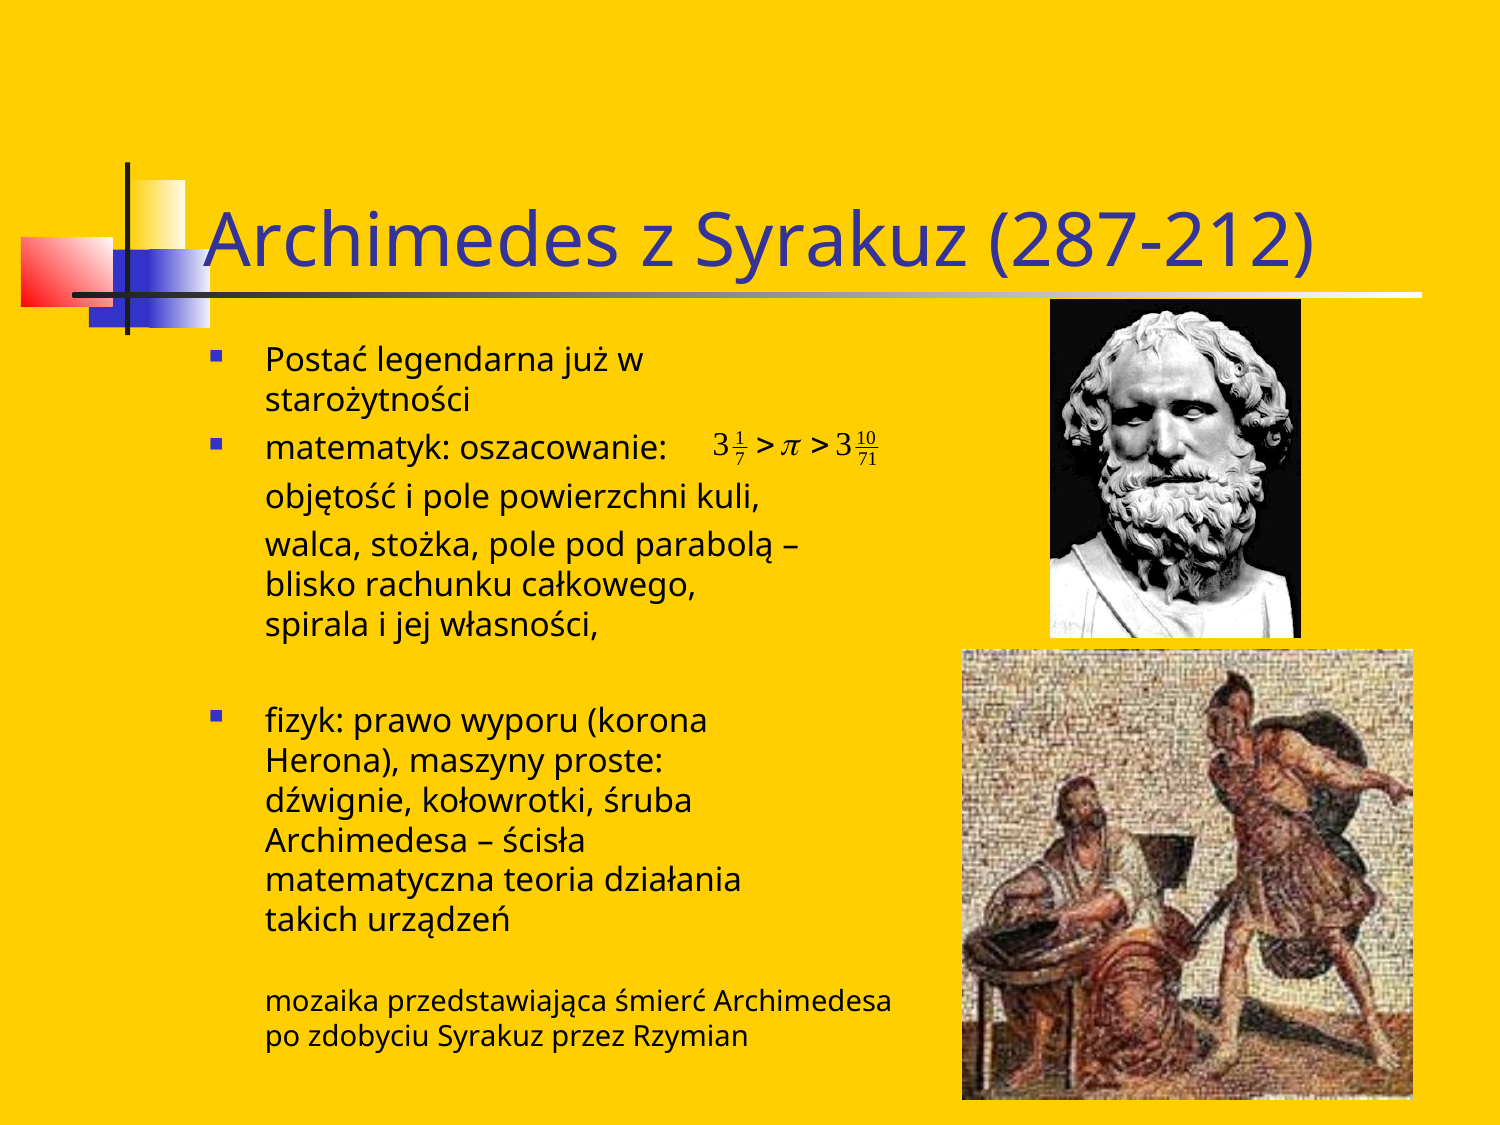

# Archimedes z Syrakuz (287-212)
Postać legendarna już w starożytności
matematyk: oszacowanie:
	objętość i pole powierzchni kuli,
	walca, stożka, pole pod parabolą – blisko rachunku całkowego, spirala i jej własności,
fizyk: prawo wyporu (korona Herona), maszyny proste: dźwignie, kołowrotki, śruba Archimedesa – ścisła matematyczna teoria działania takich urządzeń
mozaika przedstawiająca śmierć Archimedesa po zdobyciu Syrakuz przez Rzymian